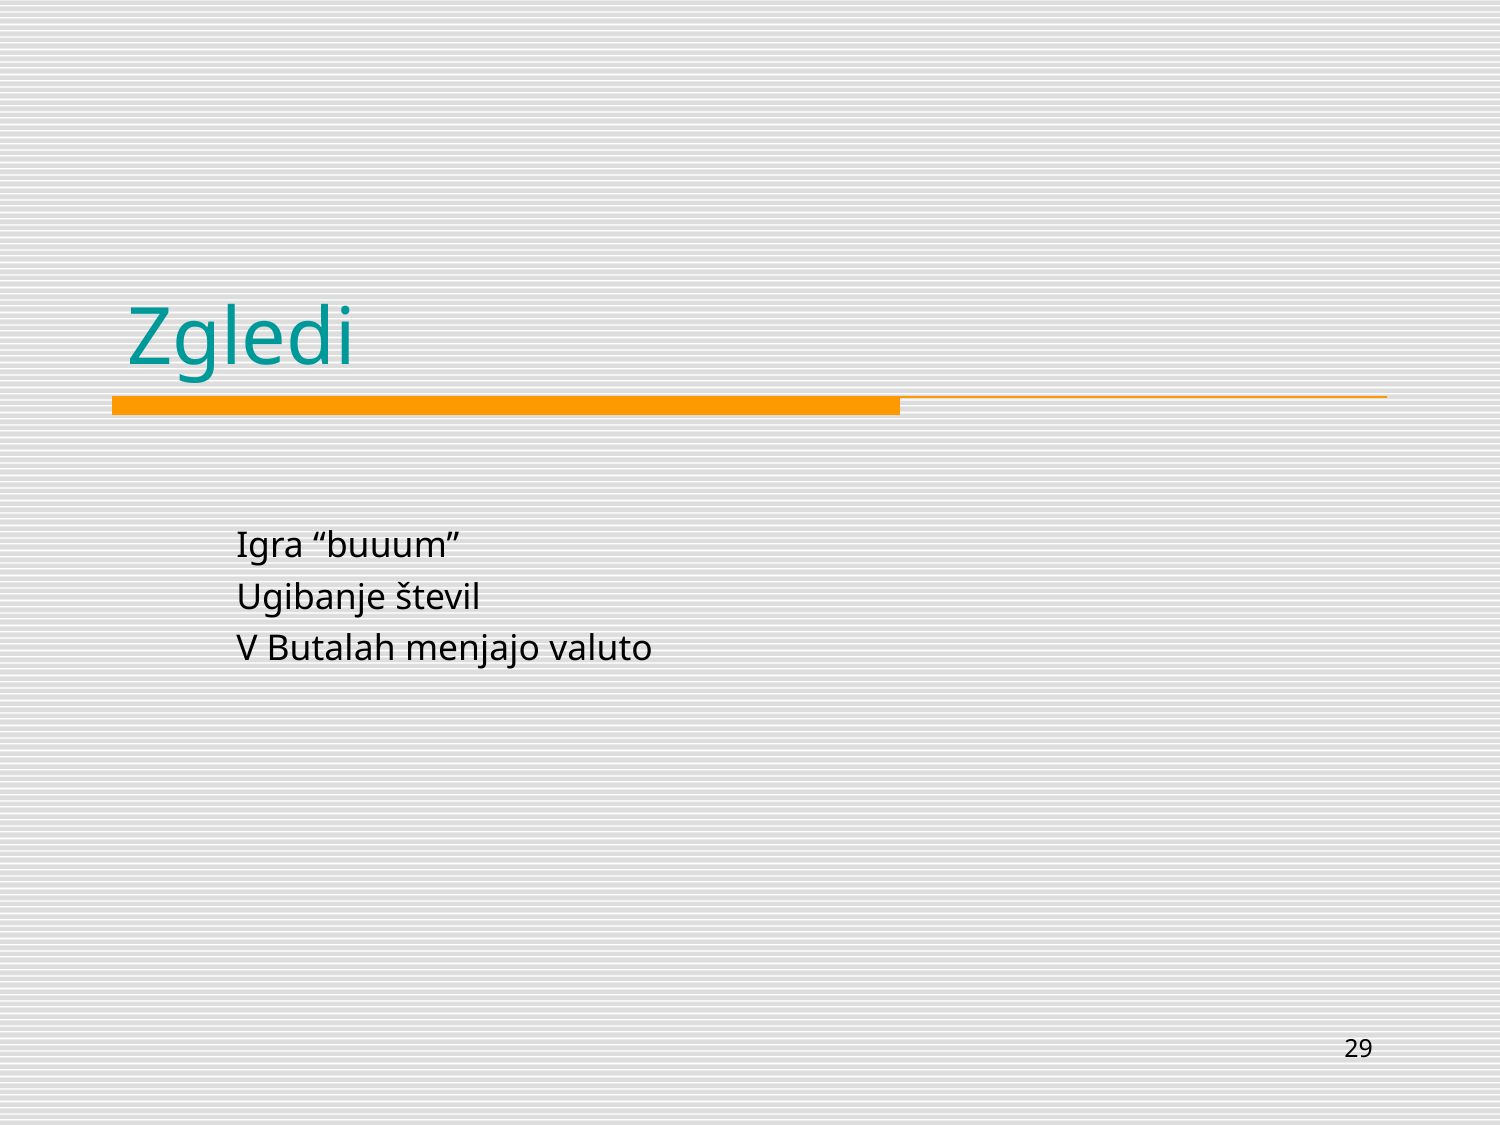

# Zgledi
Igra “buuum”
Ugibanje števil
V Butalah menjajo valuto